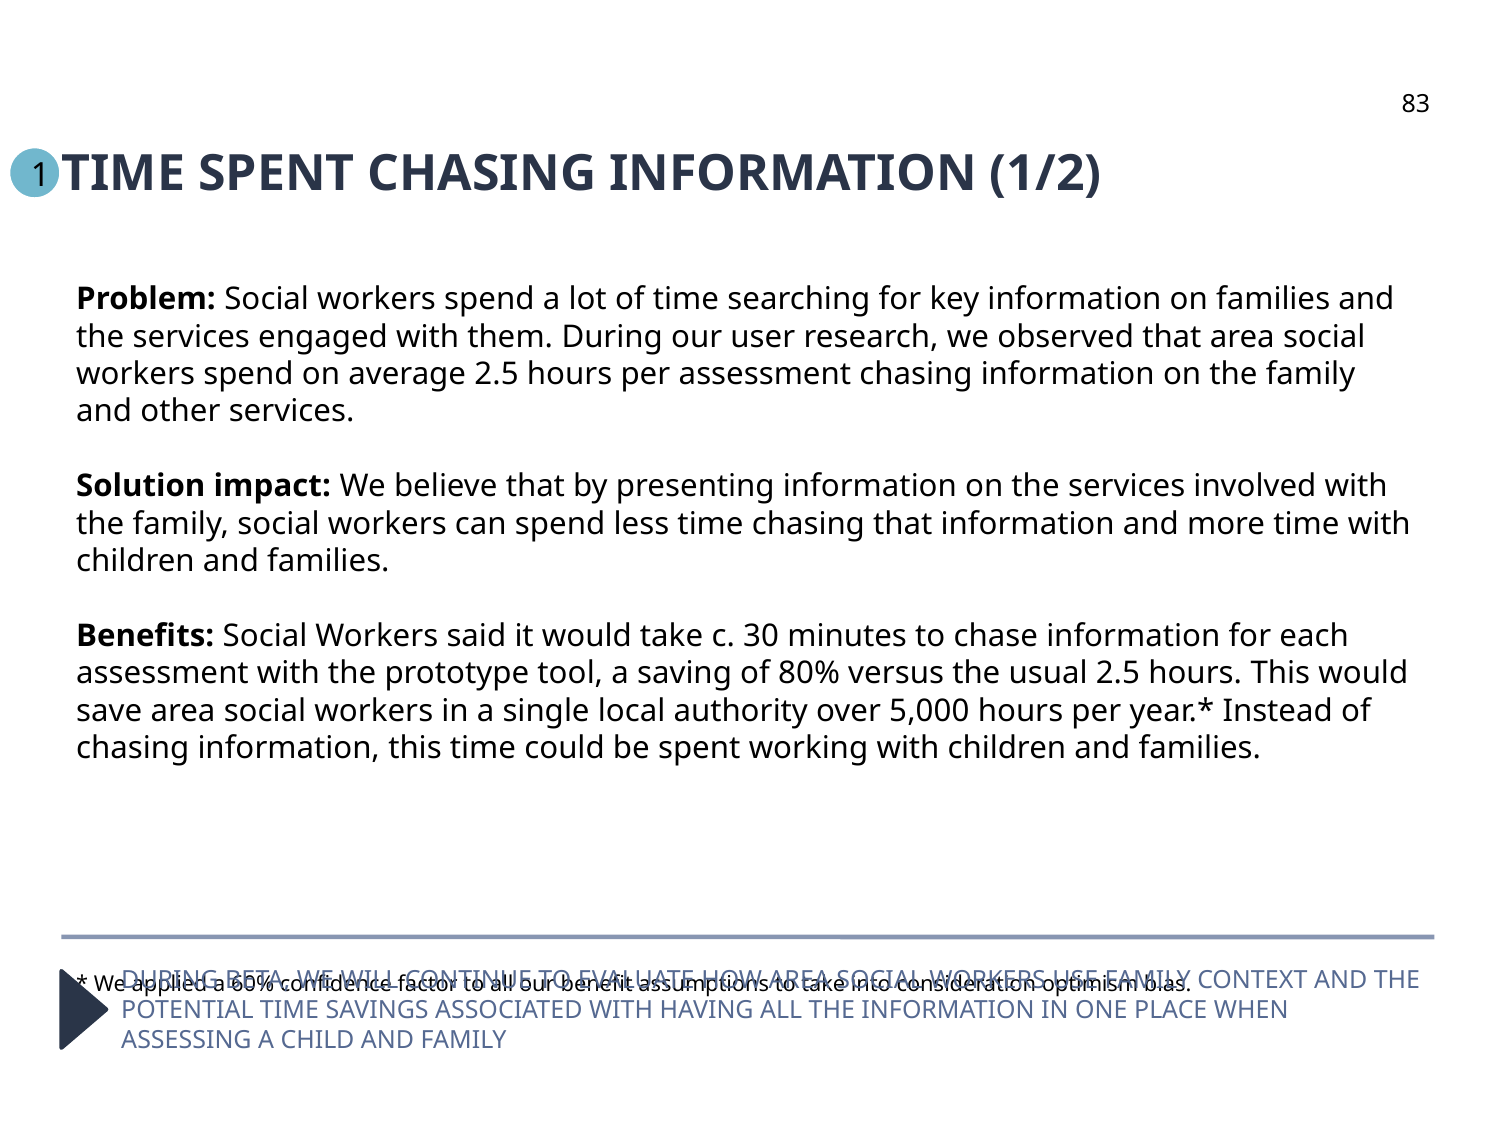

TIME SPENT CHASING INFORMATION (1/2)
1
Problem: Social workers spend a lot of time searching for key information on families and the services engaged with them. During our user research, we observed that area social workers spend on average 2.5 hours per assessment chasing information on the family and other services.
Solution impact: We believe that by presenting information on the services involved with the family, social workers can spend less time chasing that information and more time with children and families.
Benefits: Social Workers said it would take c. 30 minutes to chase information for each assessment with the prototype tool, a saving of 80% versus the usual 2.5 hours. This would save area social workers in a single local authority over 5,000 hours per year.* Instead of chasing information, this time could be spent working with children and families.
* We applied a 60% confidence factor to all our benefit assumptions to take into consideration optimism bias.
DURING BETA, WE WILL CONTINUE TO EVALUATE HOW AREA SOCIAL WORKERS USE FAMILY CONTEXT AND THE POTENTIAL TIME SAVINGS ASSOCIATED WITH HAVING ALL THE INFORMATION IN ONE PLACE WHEN ASSESSING A CHILD AND FAMILY